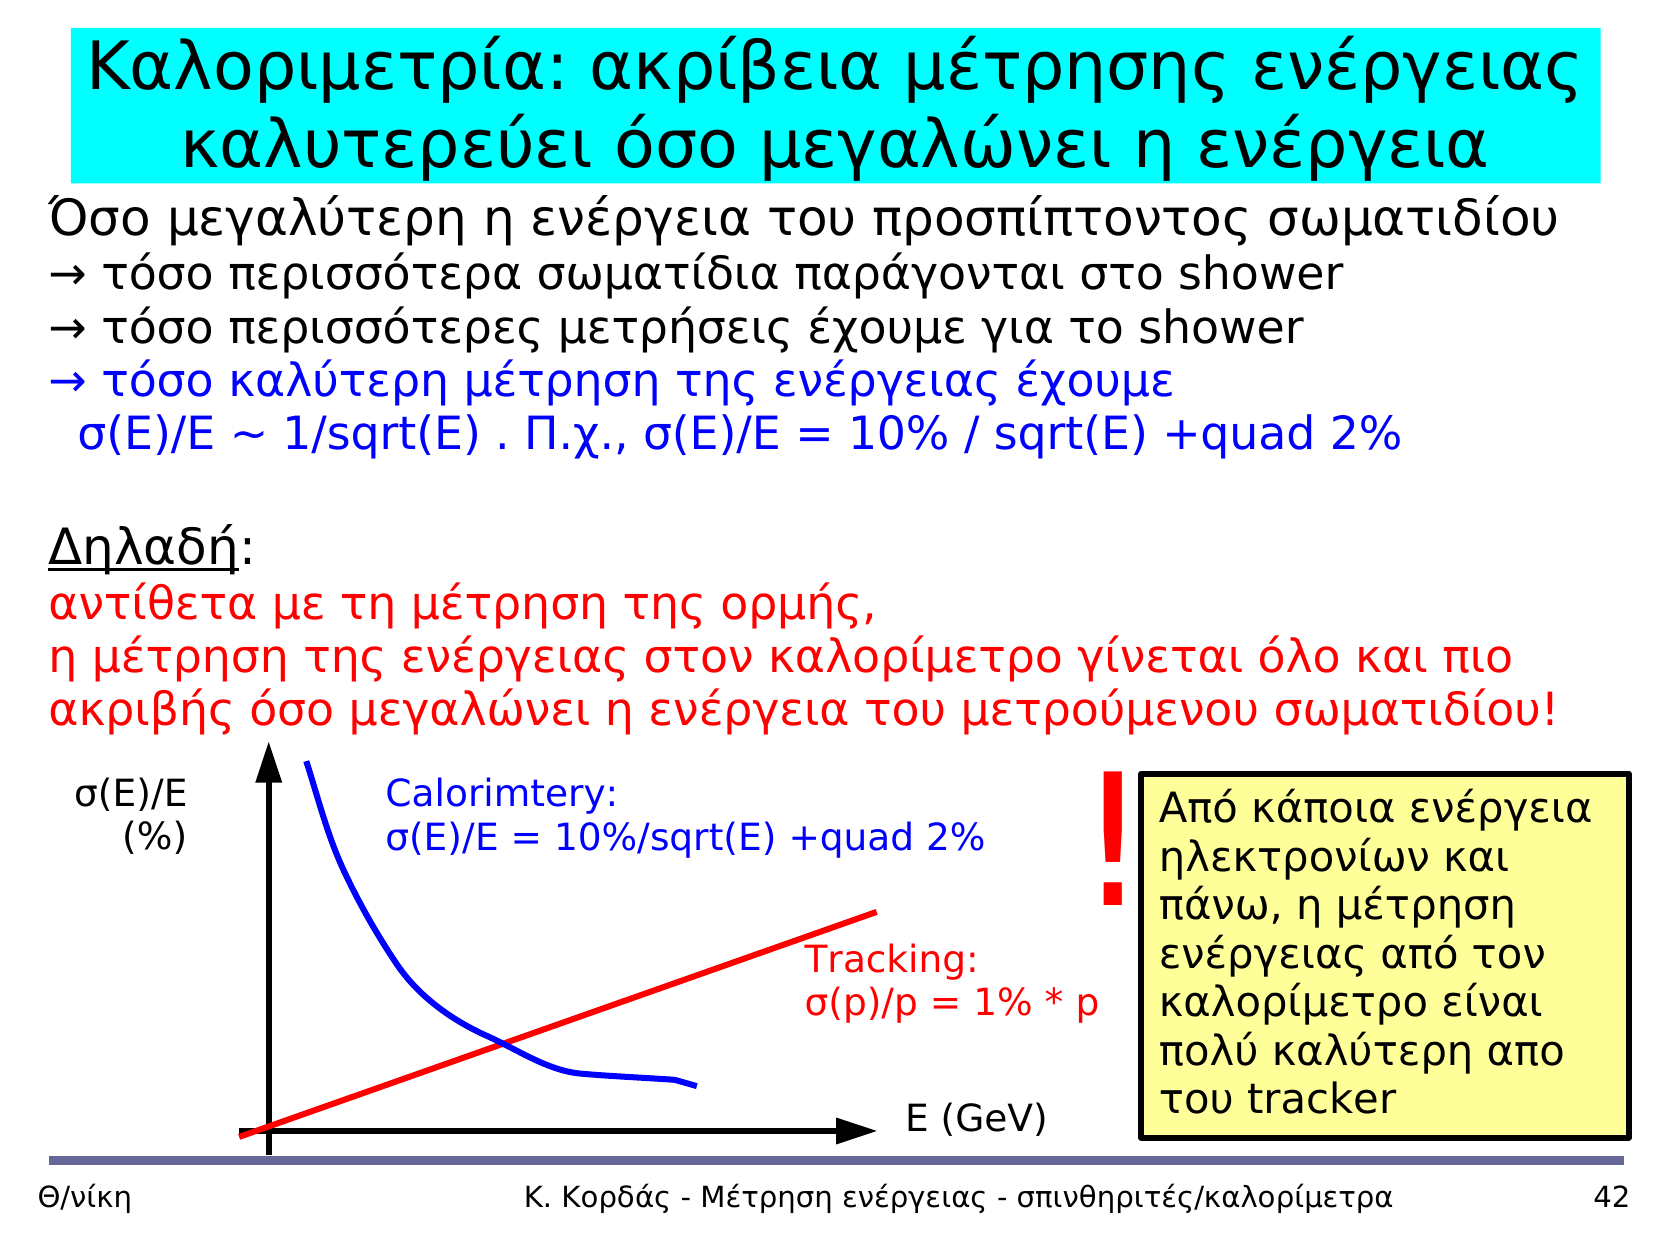

# Καλοριμετρία: ακρίβεια μέτρησης ενέργειας καλυτερεύει όσο μεγαλώνει η ενέργεια
Όσο μεγαλύτερη η ενέργεια του προσπίπτοντος σωματιδίου
→ τόσο περισσότερα σωματίδια παράγονται στο shower
→ τόσο περισσότερες μετρήσεις έχουμε για το shower
→ τόσο καλύτερη μέτρηση της ενέργειας έχουμε
 σ(Ε)/Ε ~ 1/sqrt(Ε) . Π.χ., σ(Ε)/Ε = 10% / sqrt(Ε) +quad 2%
Δηλαδή:
αντίθετα με τη μέτρηση της ορμής,
η μέτρηση της ενέργειας στον καλορίμετρο γίνεται όλο και πιο ακριβής όσο μεγαλώνει η ενέργεια του μετρούμενου σωματιδίου!
!
σ(Ε)/Ε (%)
Calorimtery:
σ(E)/E = 10%/sqrt(E) +quad 2%
Από κάποια ενέργεια ηλεκτρονίων και πάνω, η μέτρηση ενέργειας από τον καλορίμετρο είναι πολύ καλύτερη απο του tracker
Tracking:
σ(p)/p = 1% * p
Ε (GeV)
Θ/νίκη
Κ. Κορδάς - Μέτρηση ενέργειας - σπινθηριτές/καλορίμετρα
42